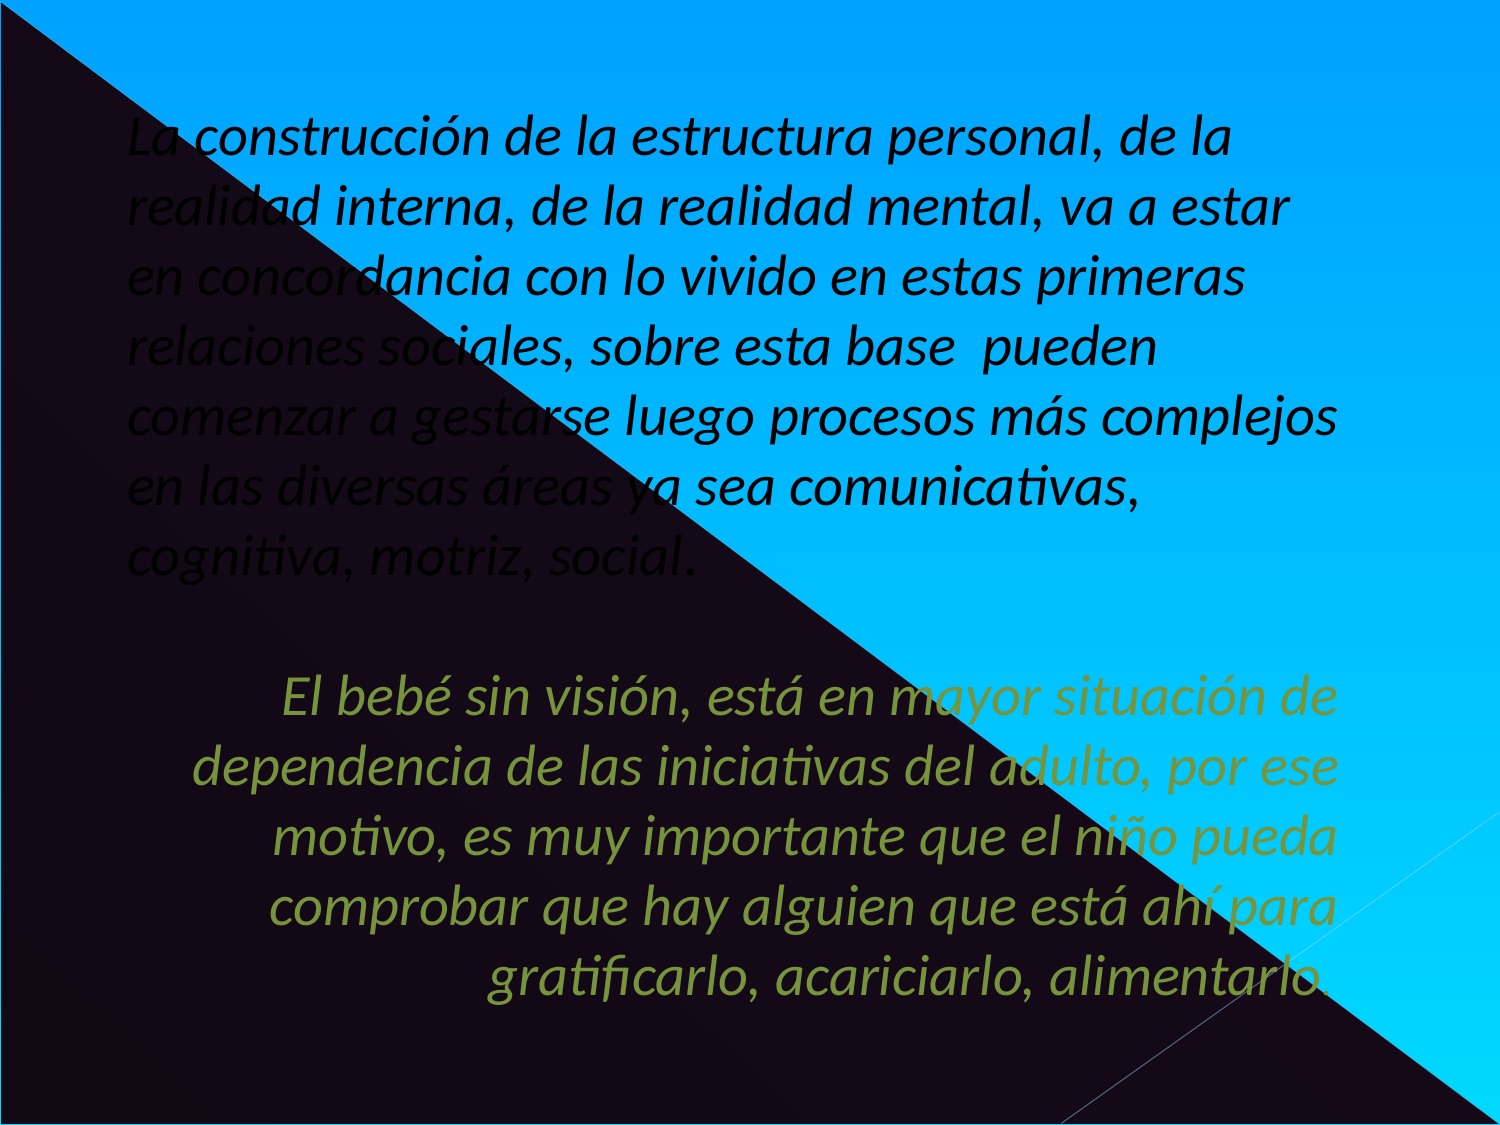

La construcción de la estructura personal, de la realidad interna, de la realidad mental, va a estar en concordancia con lo vivido en estas primeras relaciones sociales, sobre esta base pueden comenzar a gestarse luego procesos más complejos en las diversas áreas ya sea comunicativas, cognitiva, motriz, social.
 El bebé sin visión, está en mayor situación de dependencia de las iniciativas del adulto, por ese motivo, es muy importante que el niño pueda comprobar que hay alguien que está ahí para gratificarlo, acariciarlo, alimentarlo.